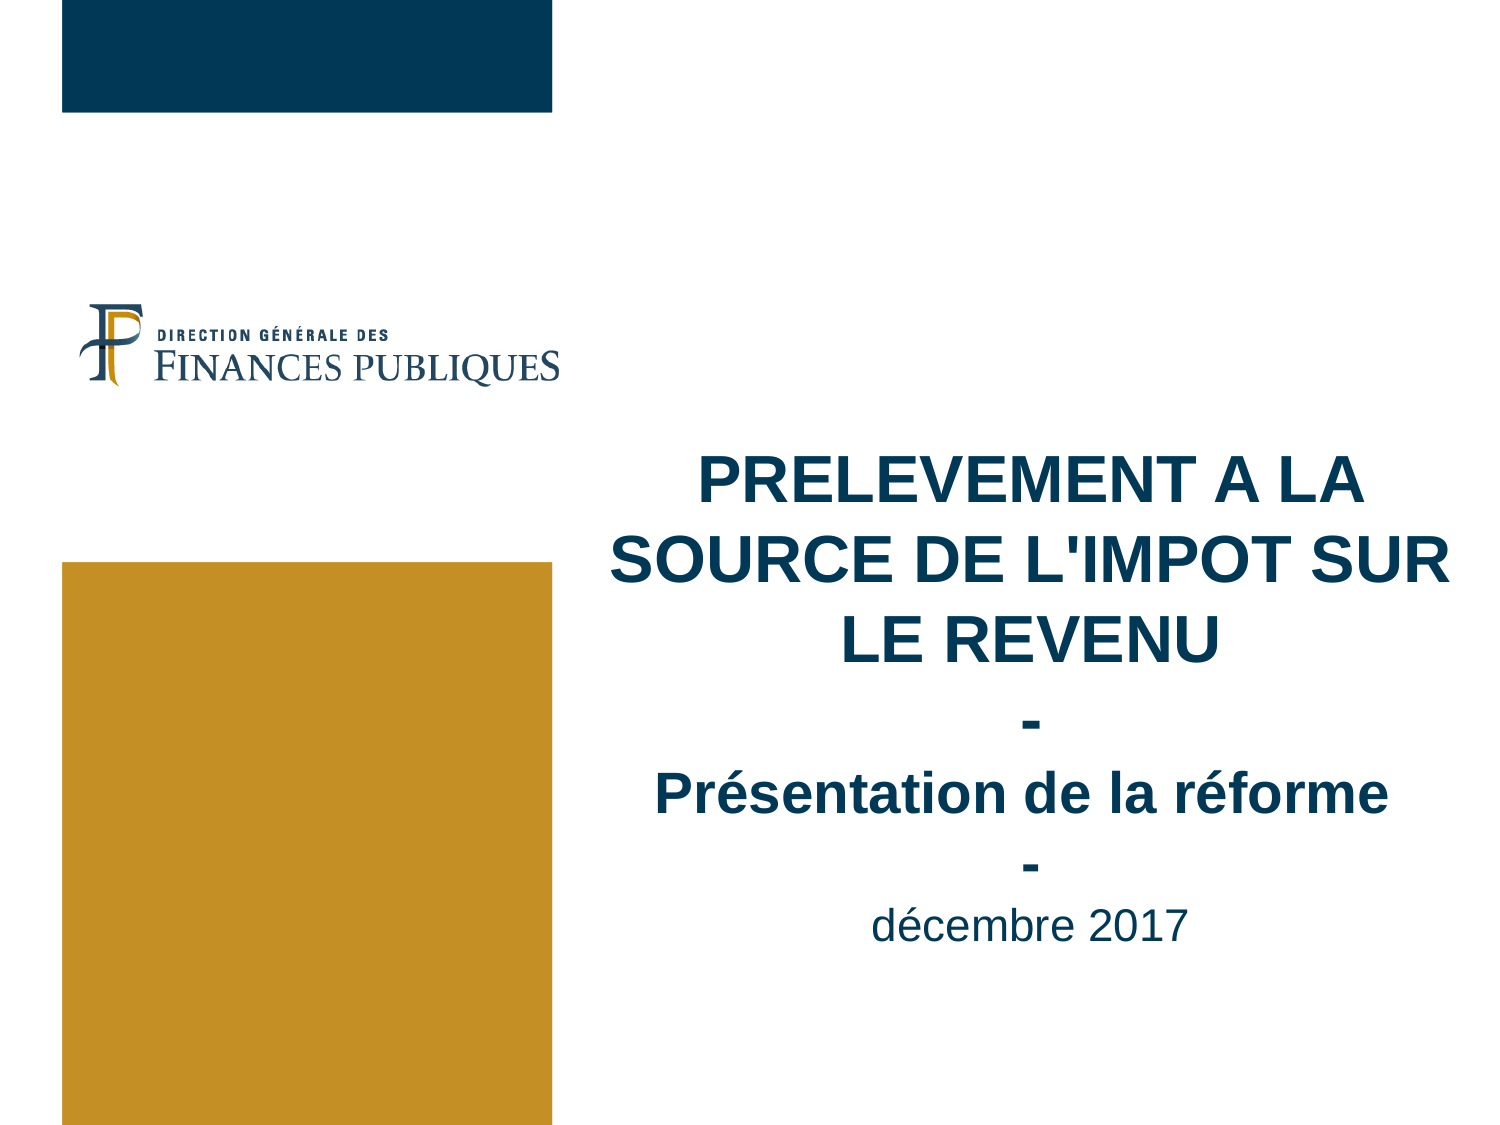

# PRELEVEMENT A LA SOURCE DE L'IMPOT SUR LE REVENU - Présentation de la réforme - décembre 2017